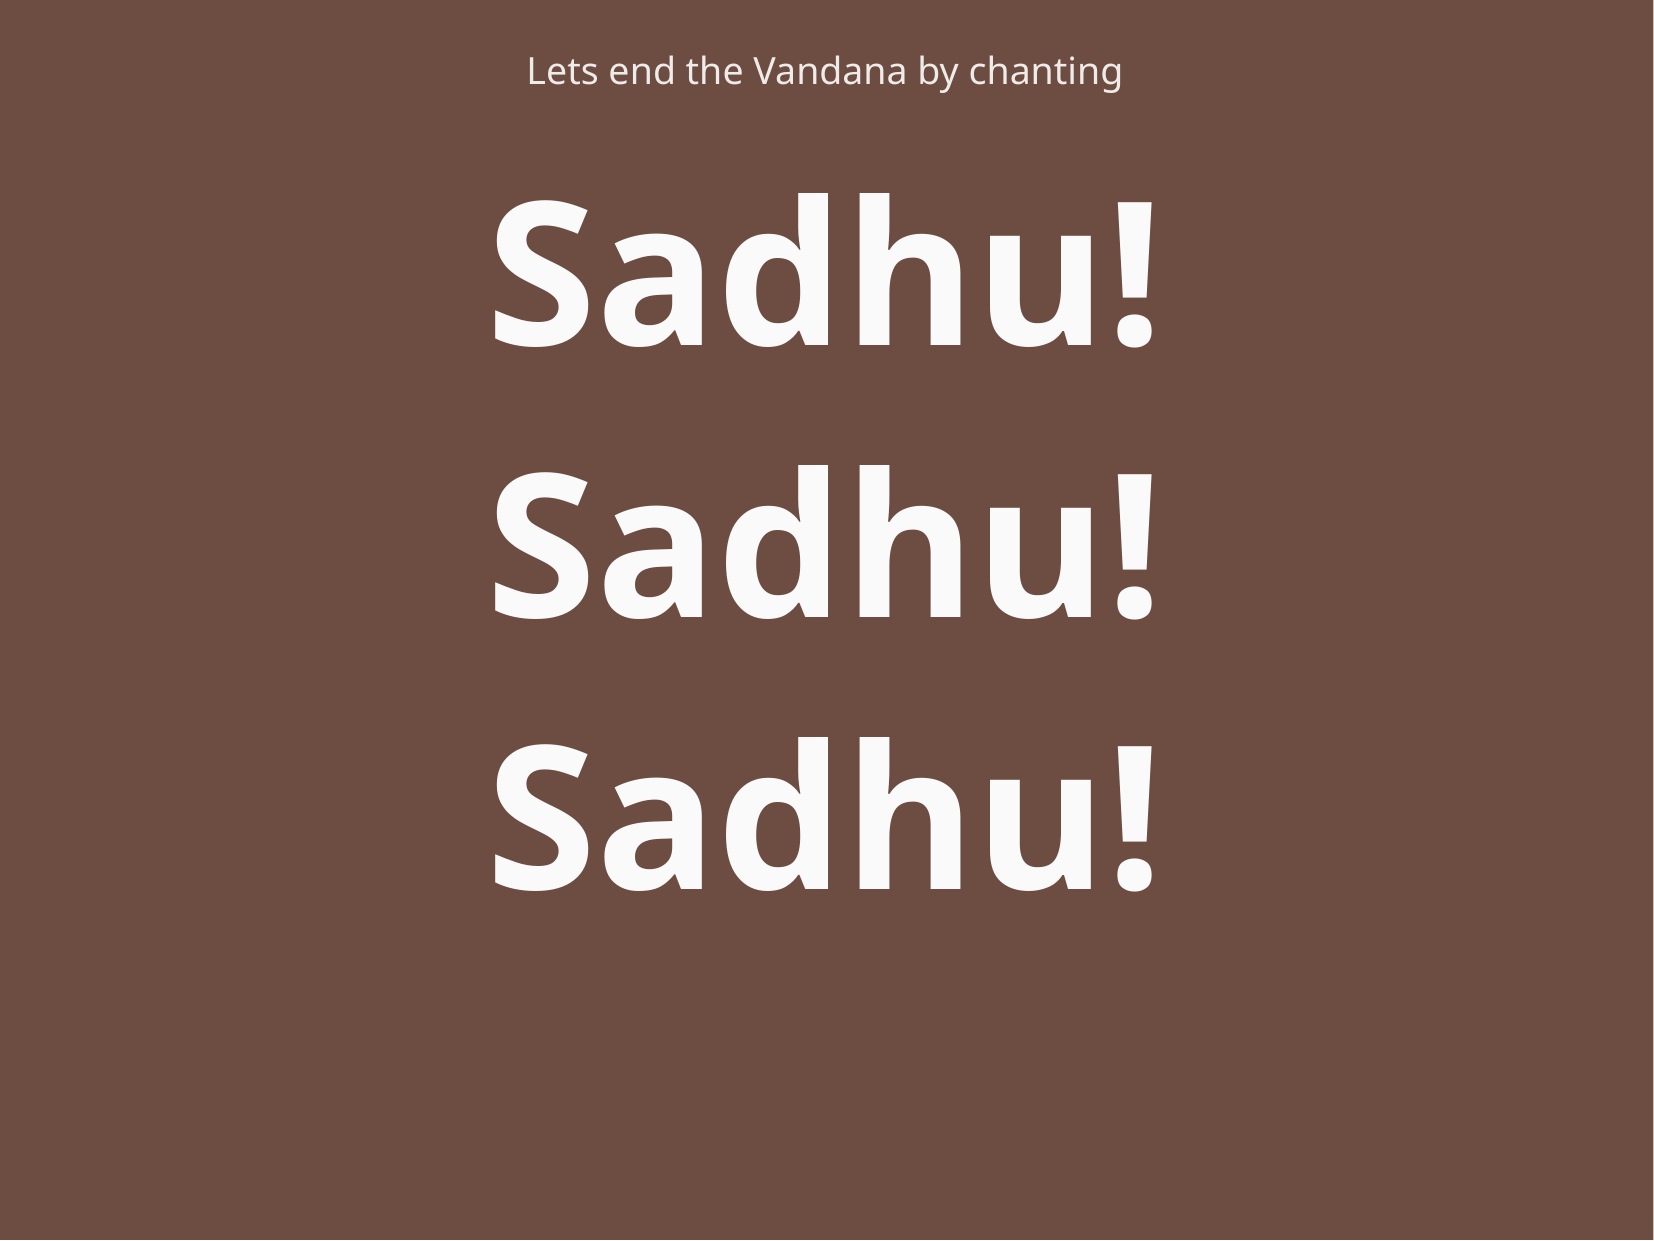

Lets end the Vandana by chanting
# Sadhu!
Sadhu!
Sadhu!